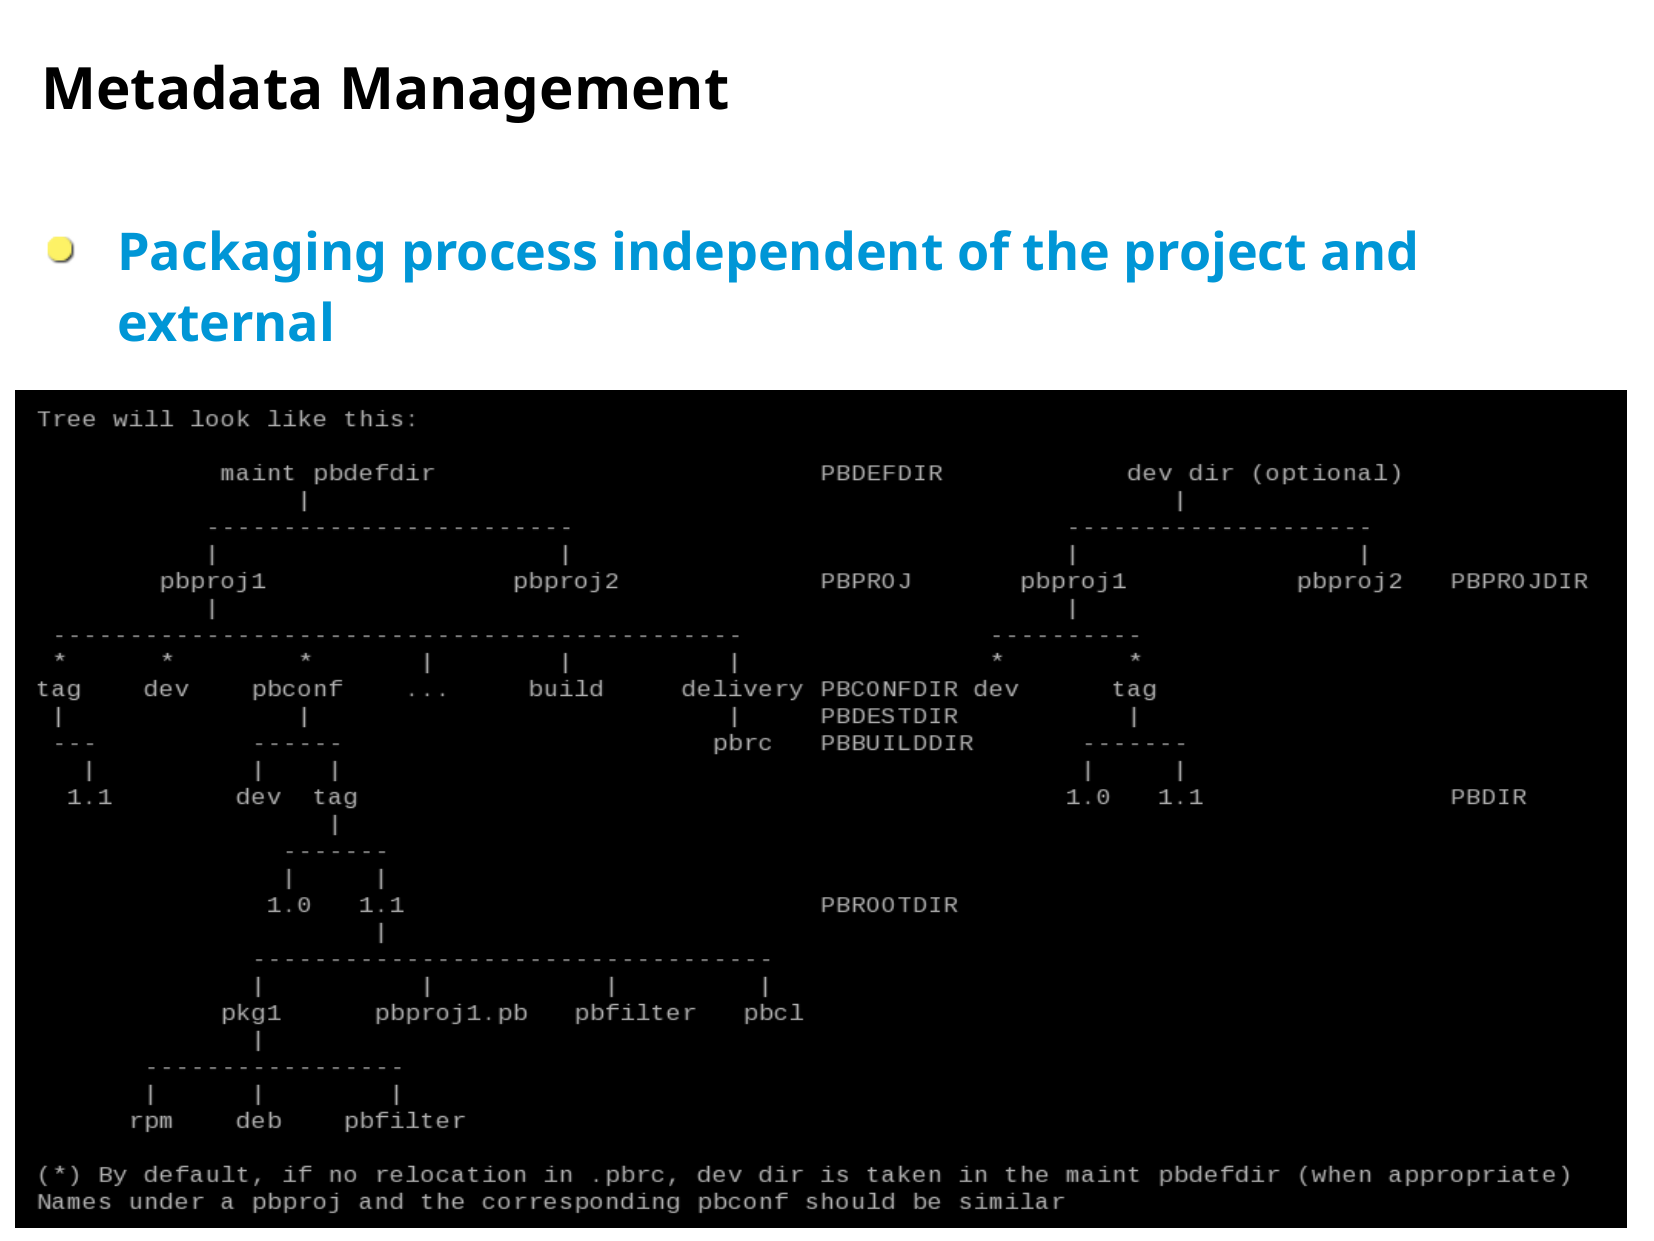

# Metadata Management
Packaging process independent of the project and external
Metadata isolated - No duplication